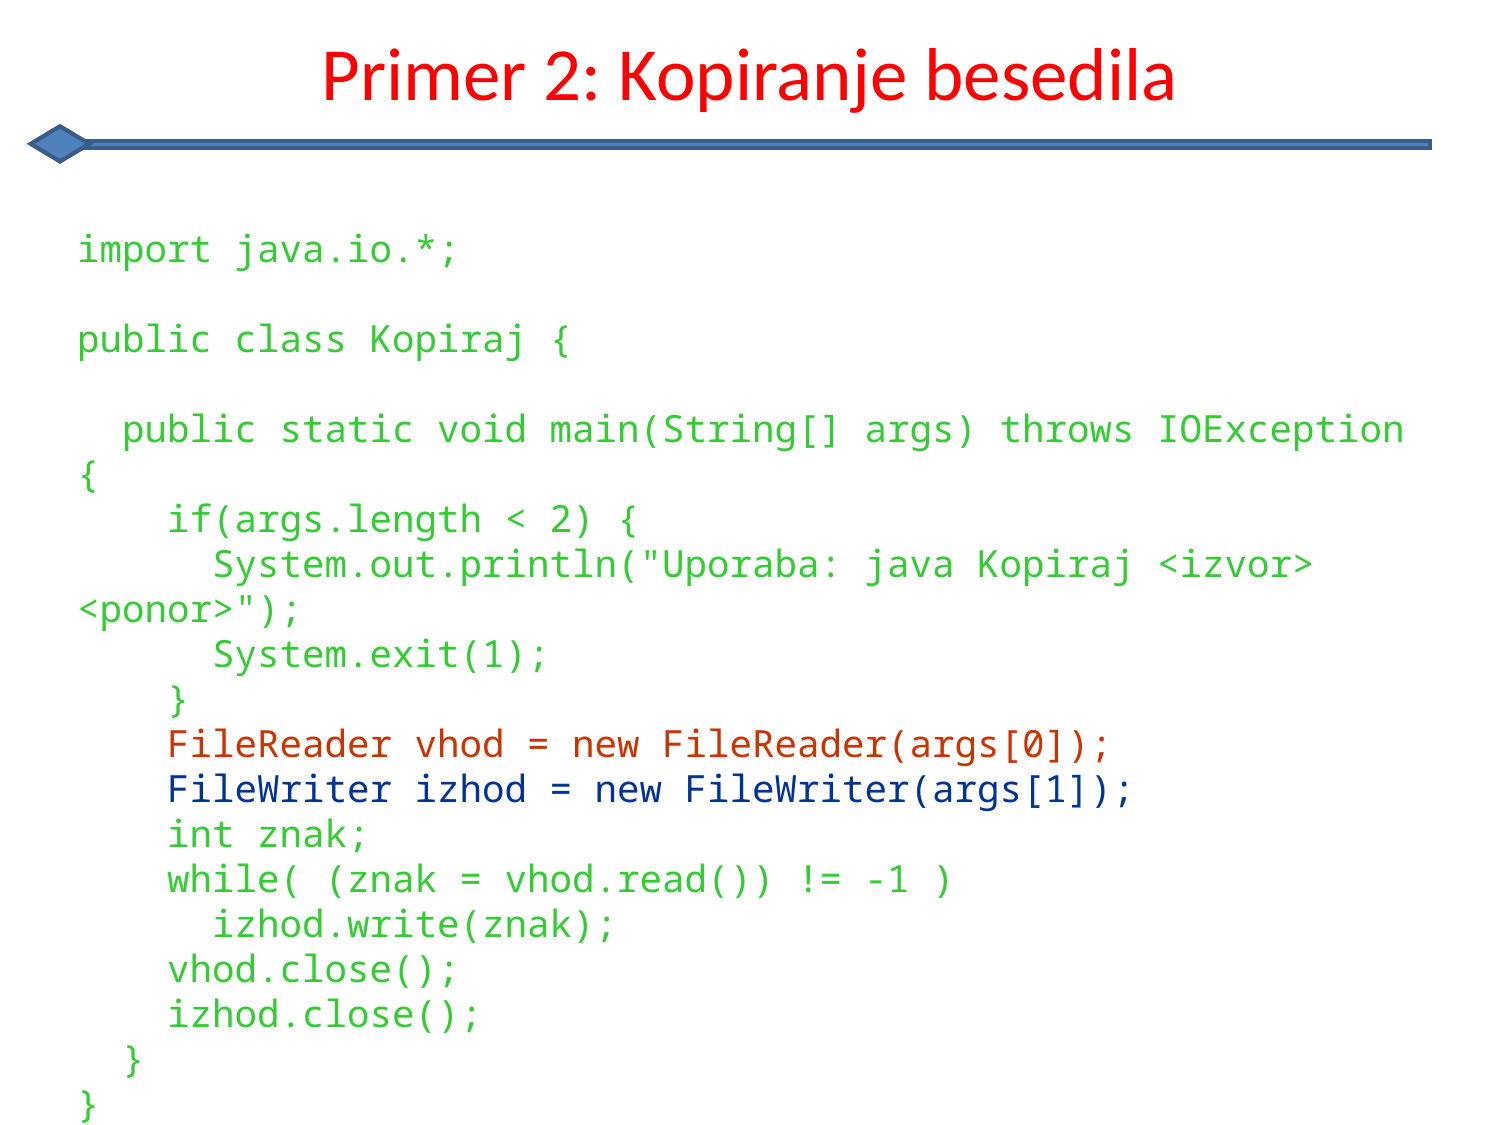

# Primer 2: Kopiranje besedila
import java.io.*;
public class Kopiraj {
 public static void main(String[] args) throws IOException {
 if(args.length < 2) {
 System.out.println("Uporaba: java Kopiraj <izvor> <ponor>");
 System.exit(1);
 }
 FileReader vhod = new FileReader(args[0]);
 FileWriter izhod = new FileWriter(args[1]);
 int znak;
 while( (znak = vhod.read()) != -1 )
 izhod.write(znak);
 vhod.close();
 izhod.close();
 }
}